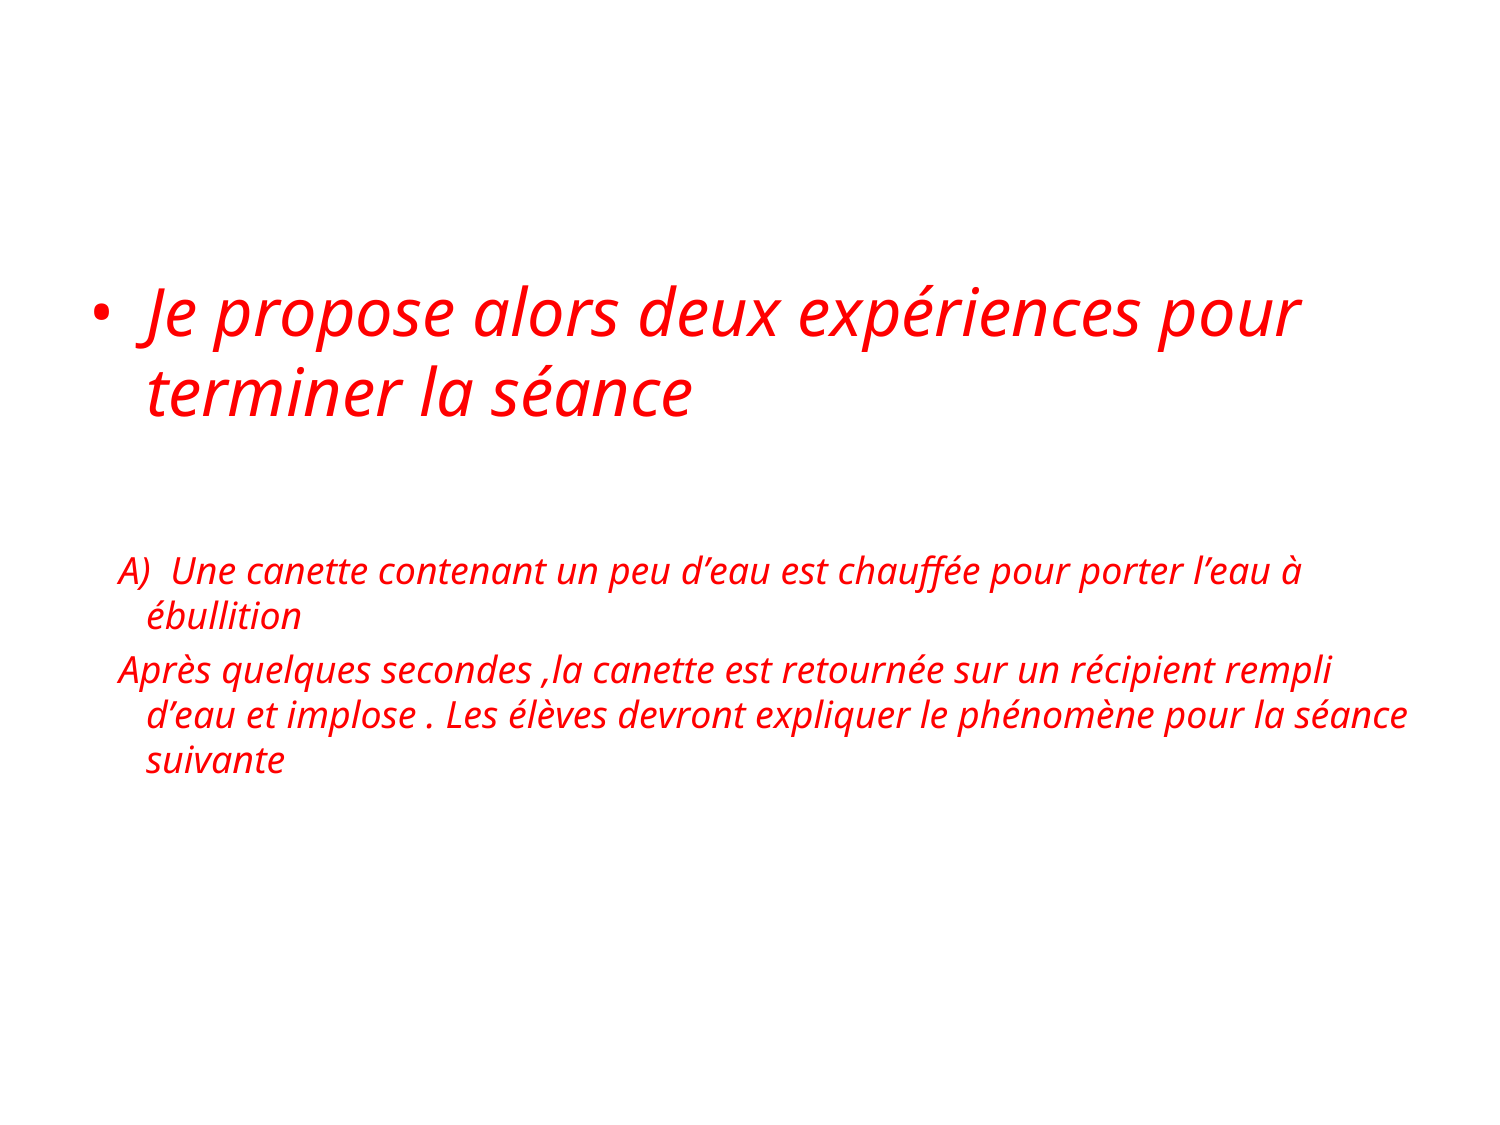

# Je propose alors deux expériences pour terminer la séance
 A) Une canette contenant un peu d’eau est chauffée pour porter l’eau à ébullition
 Après quelques secondes ,la canette est retournée sur un récipient rempli d’eau et implose . Les élèves devront expliquer le phénomène pour la séance suivante